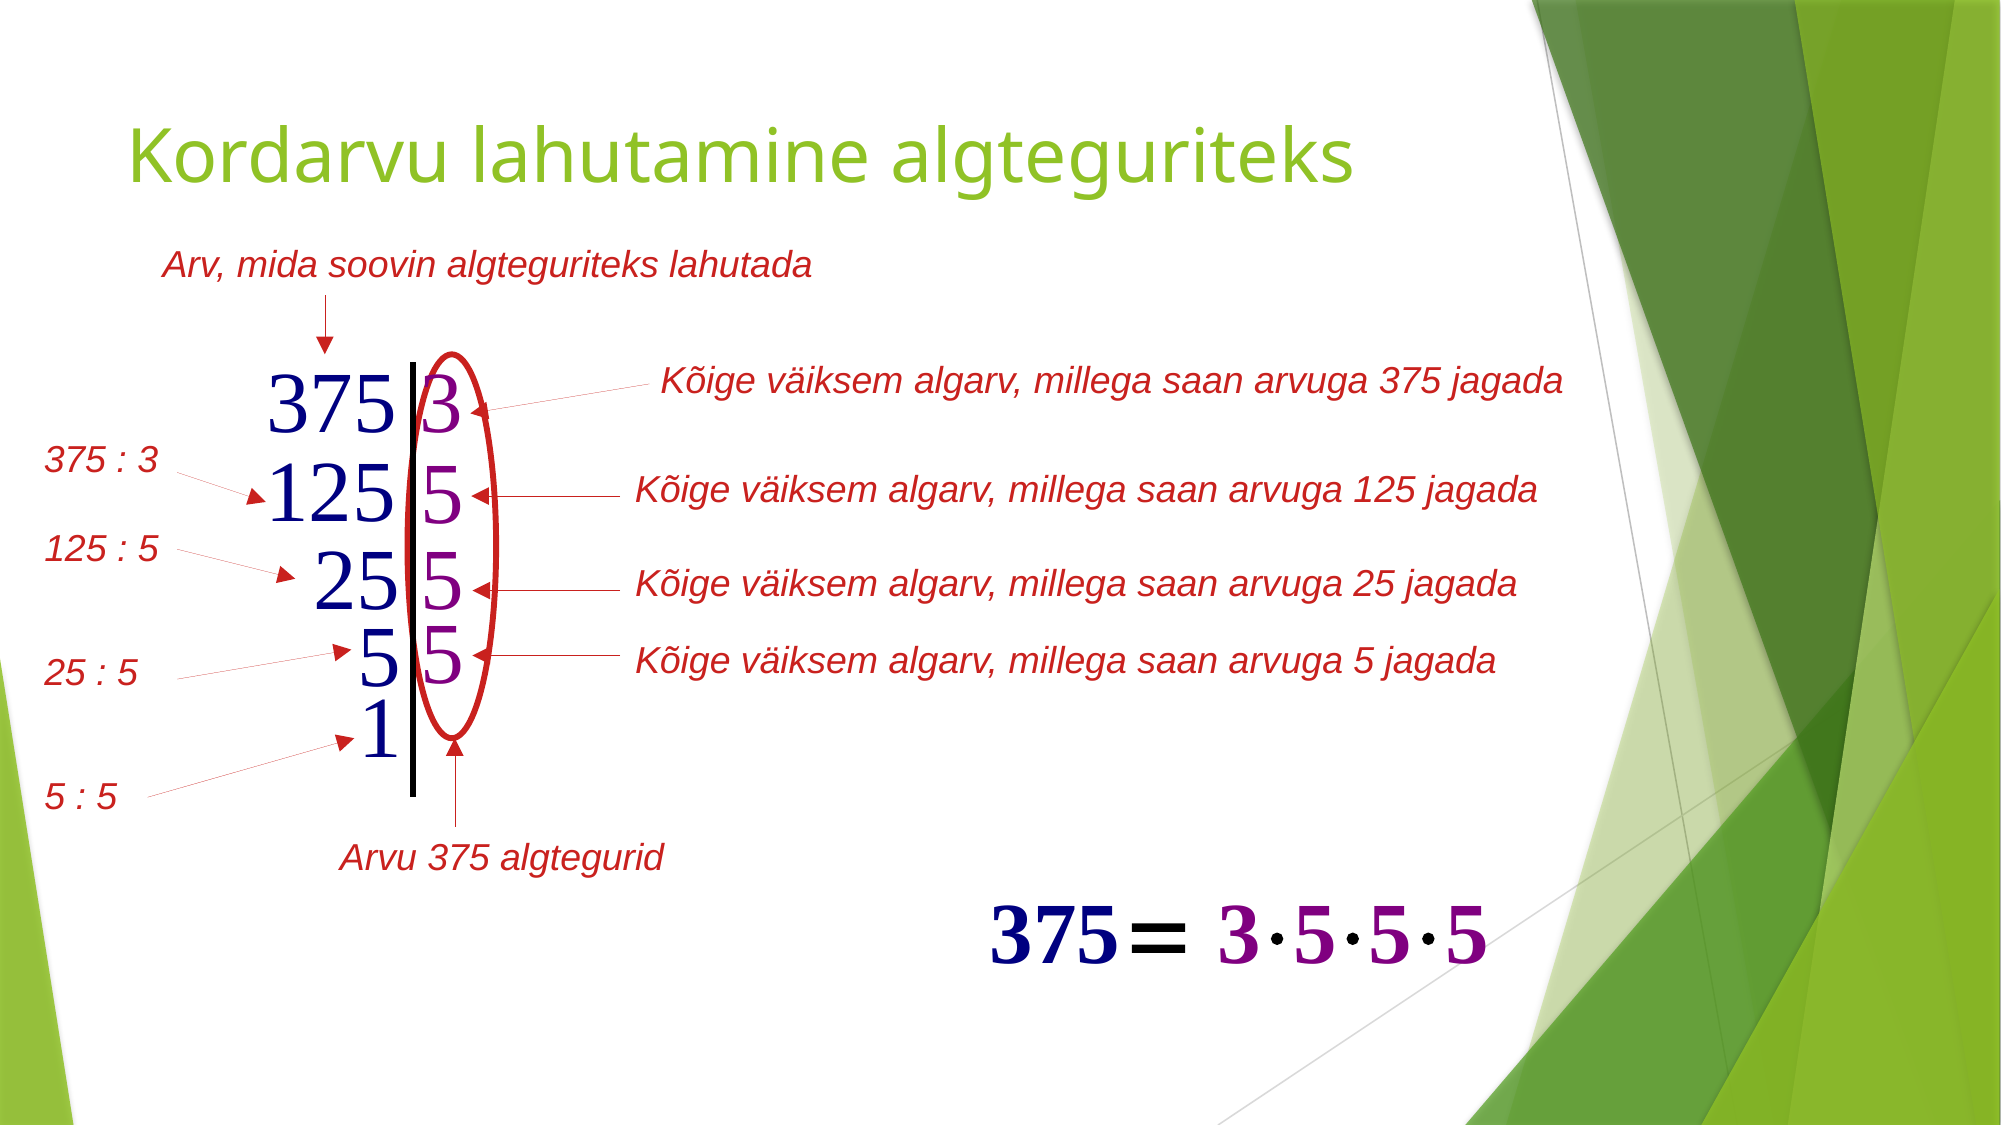

# Kordarvu lahutamine algteguriteks
Arv, mida soovin algteguriteks lahutada
Kõige väiksem algarv, millega saan arvuga 375 jagada
375 : 3
Kõige väiksem algarv, millega saan arvuga 125 jagada
125 : 5
Kõige väiksem algarv, millega saan arvuga 25 jagada
Kõige väiksem algarv, millega saan arvuga 5 jagada
25 : 5
5 : 5
Arvu 375 algtegurid